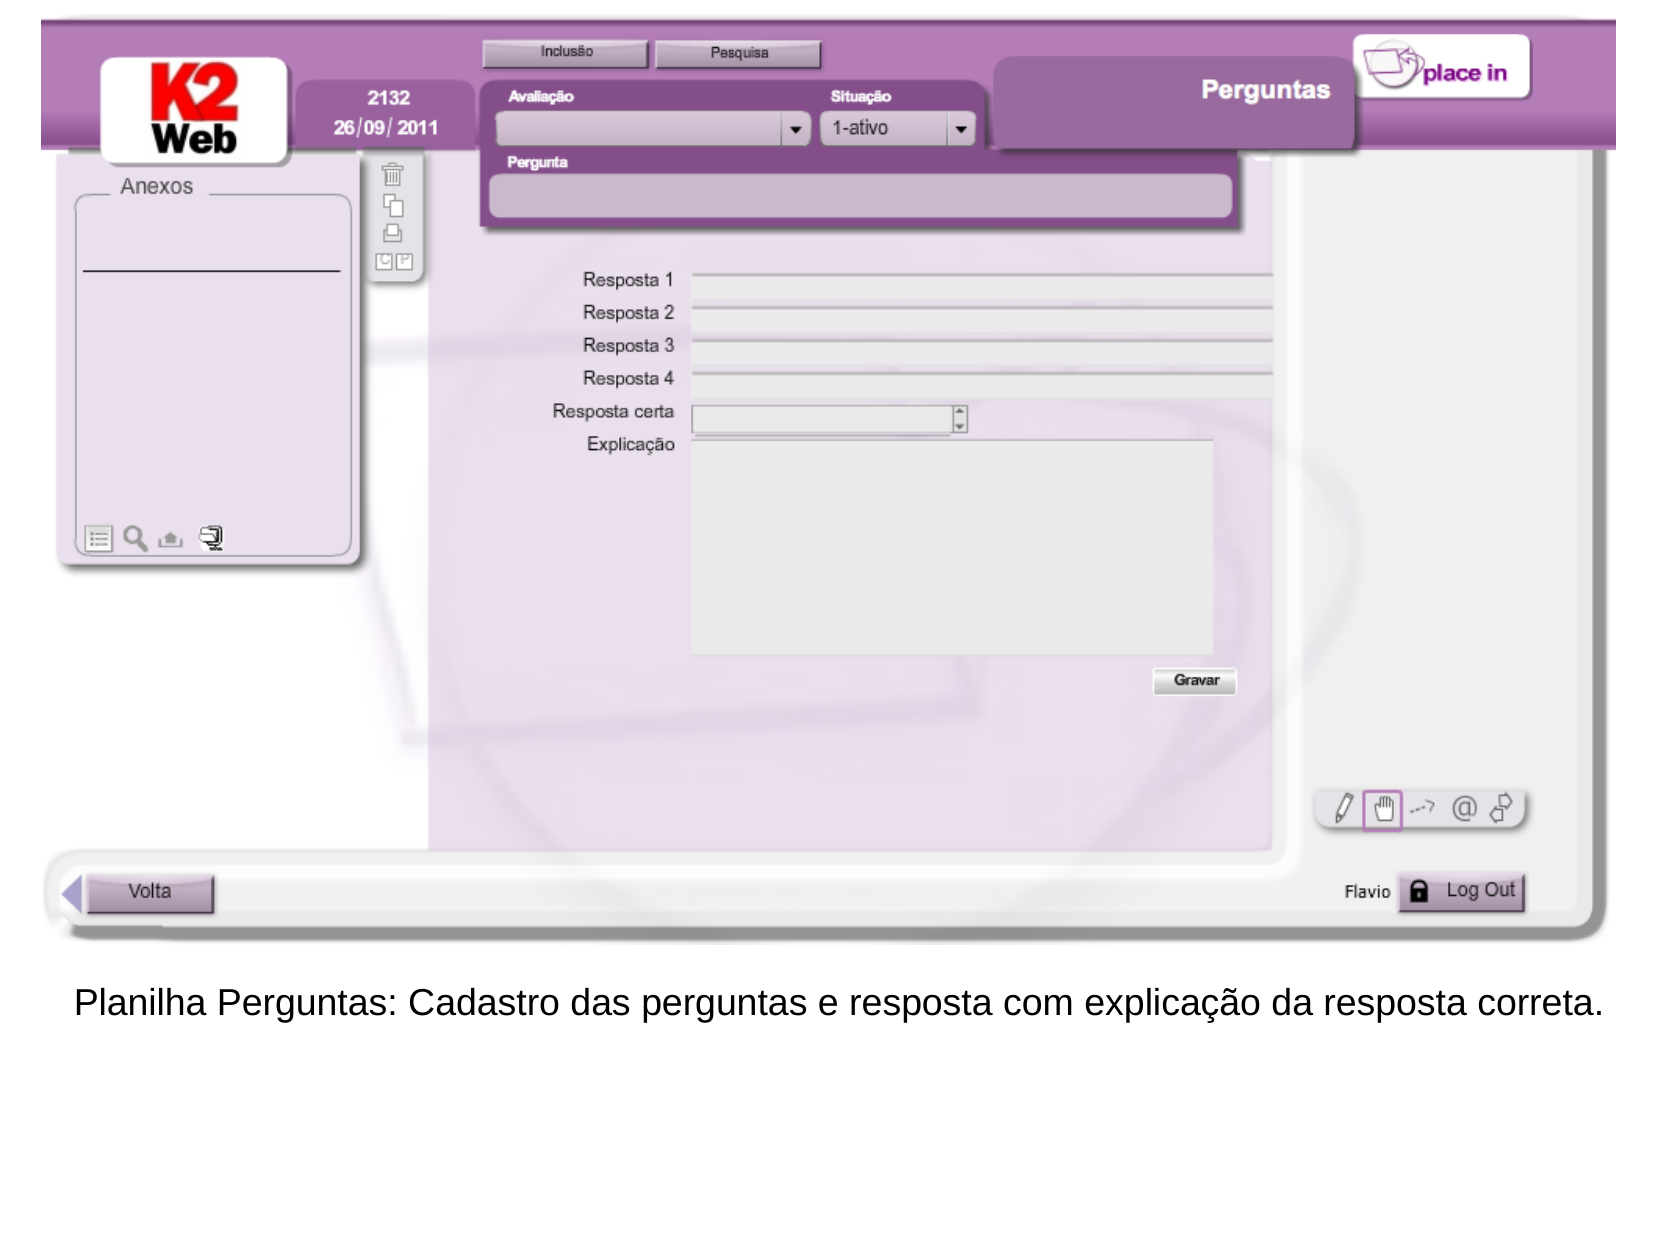

Planilha Perguntas: Cadastro das perguntas e resposta com explicação da resposta correta.